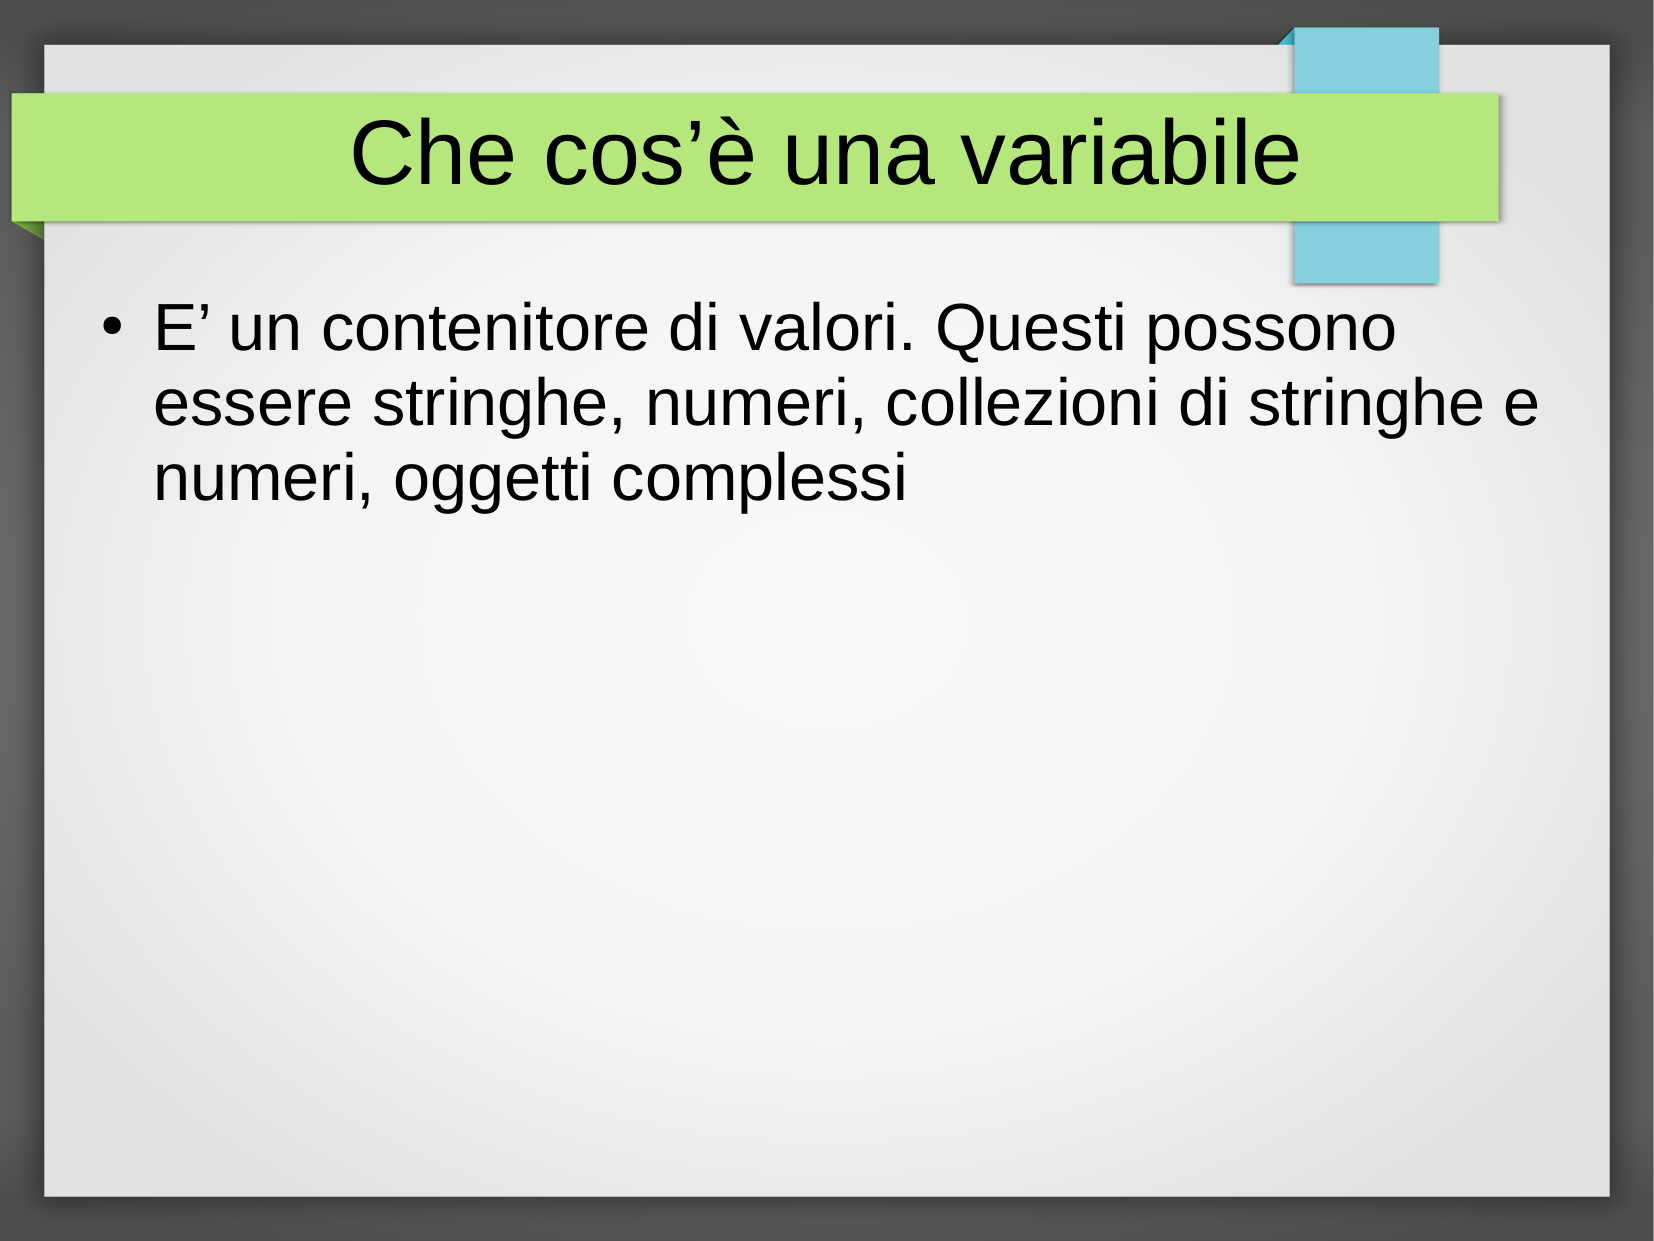

# Che cos’è una variabile
E’ un contenitore di valori. Questi possono essere stringhe, numeri, collezioni di stringhe e numeri, oggetti complessi